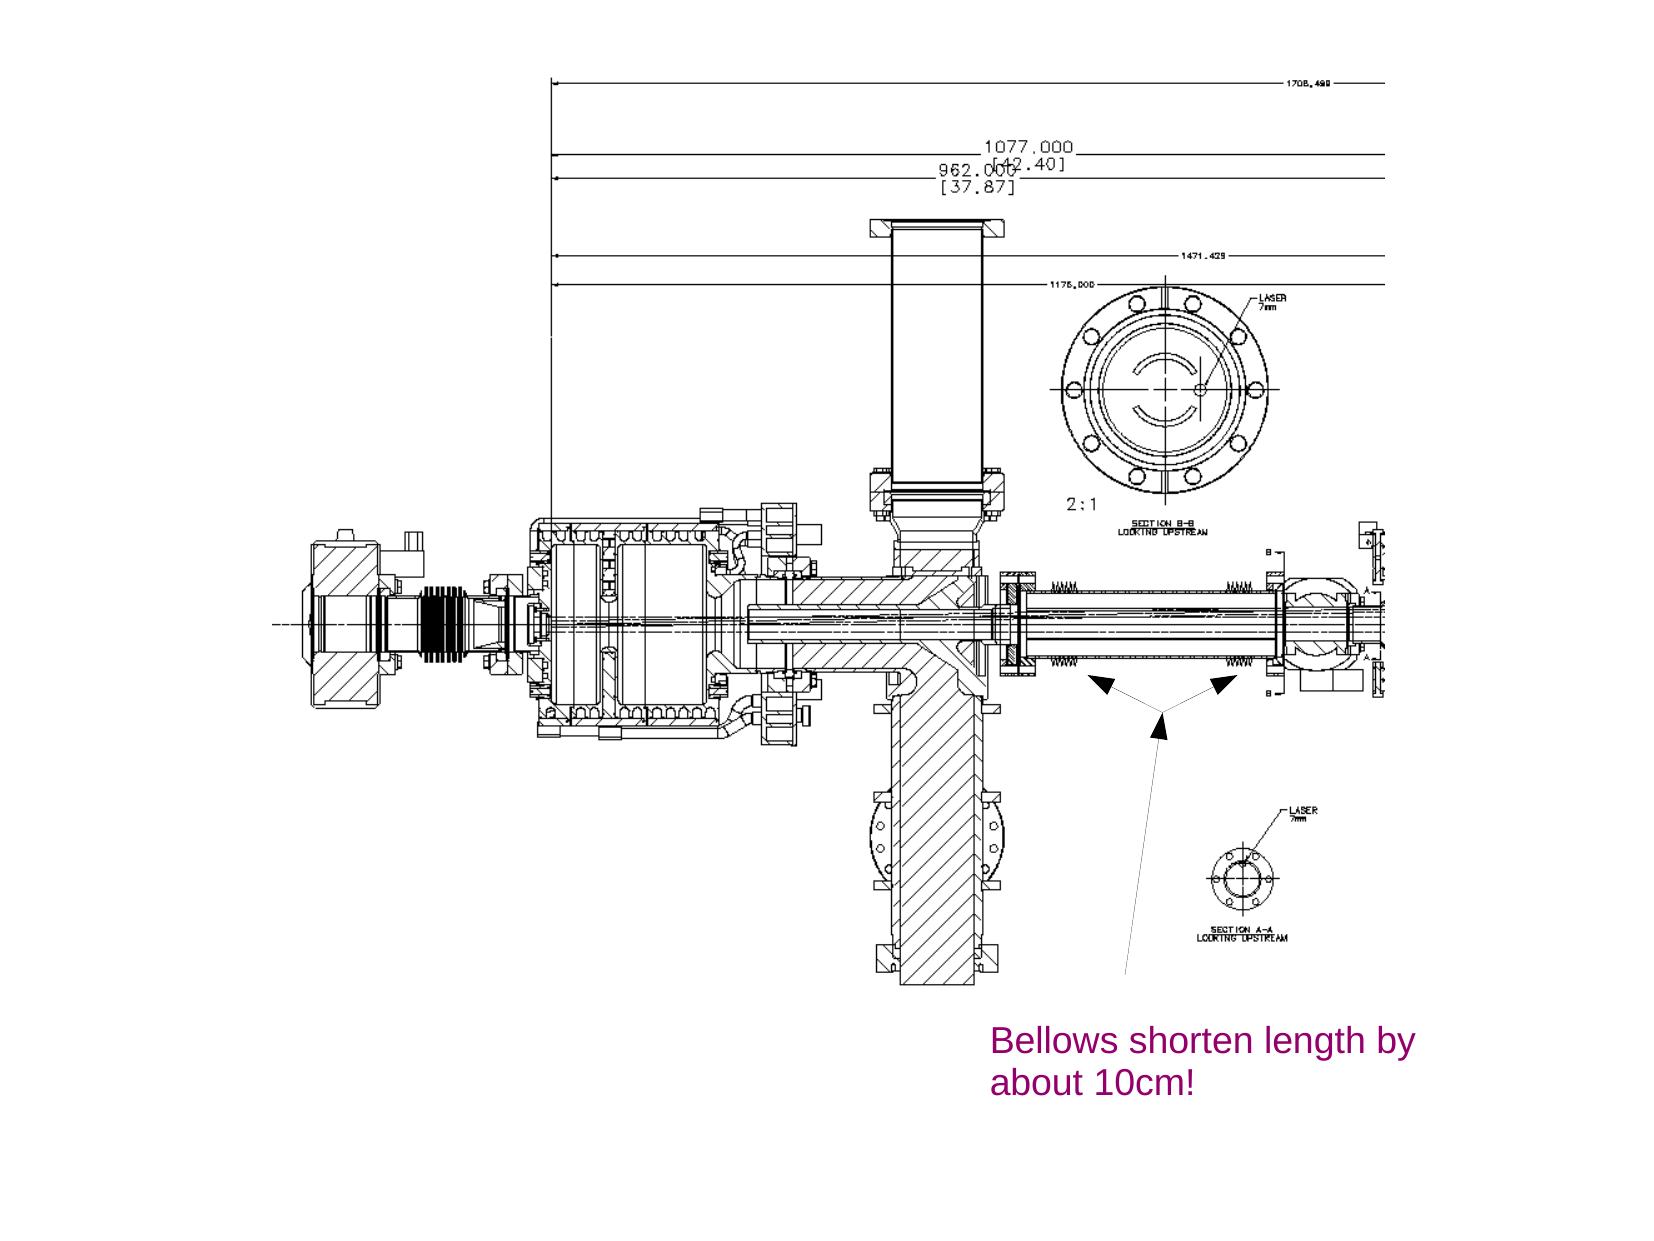

#
Bellows shorten length by about 10cm!